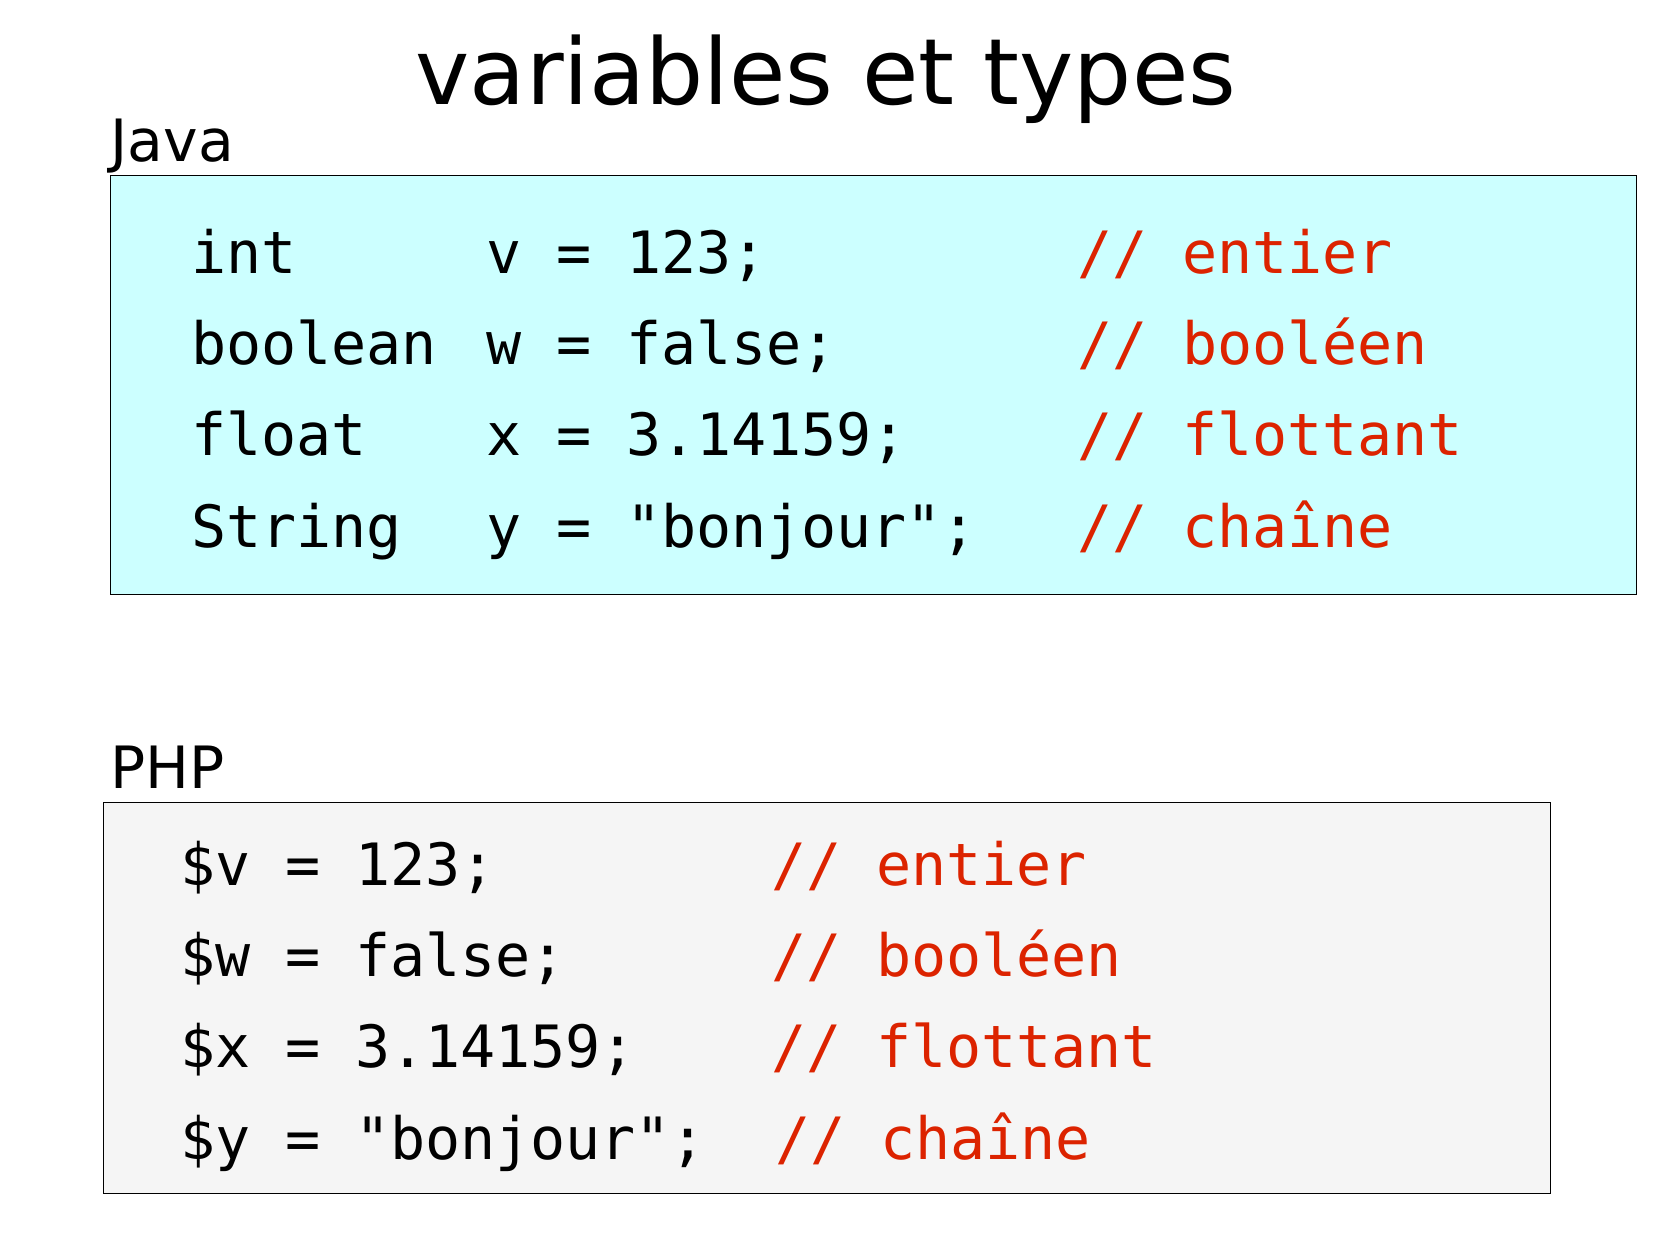

# variables et types
Java
int 			v = 123;					// entier
boolean	w = false;				// booléen
float 		x = 3.14159;			// flottant
String 	y = "bonjour"; 	// chaîne
PHP
$v = 123;				// entier
$w = false;			// booléen
$x = 3.14159;		// flottant
$y = "bonjour"; // chaîne